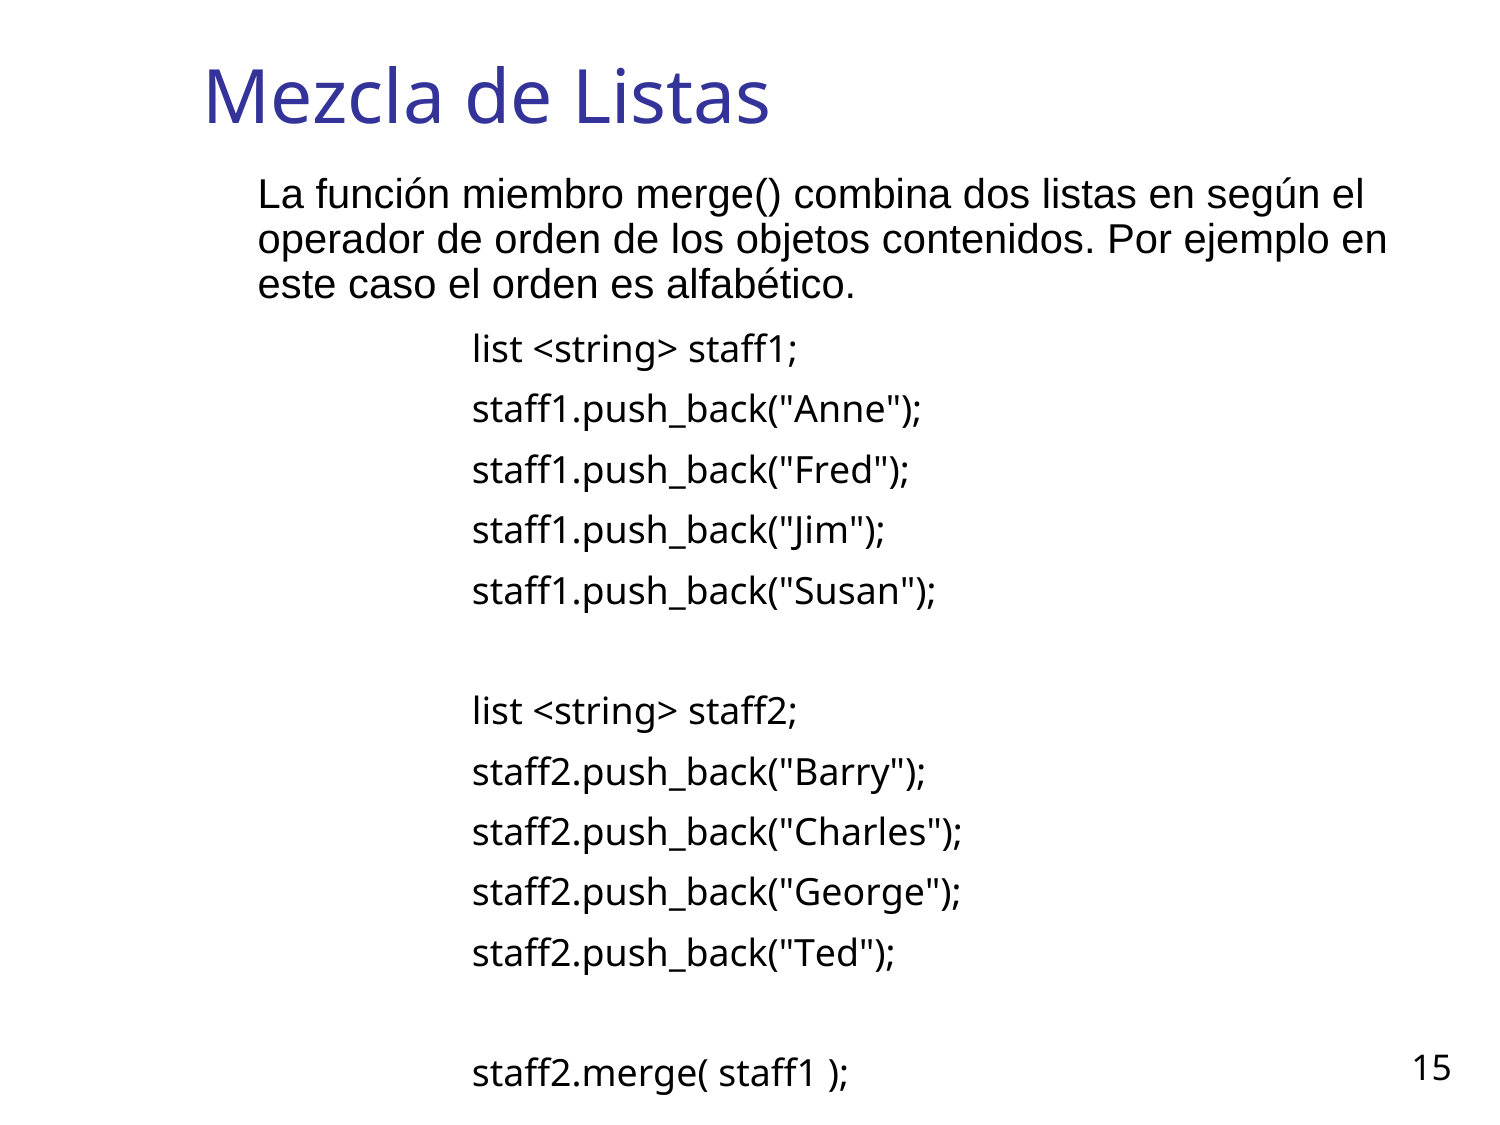

# Mezcla de Listas
La función miembro merge() combina dos listas en según el operador de orden de los objetos contenidos. Por ejemplo en este caso el orden es alfabético.
 list <string> staff1;
 staff1.push_back("Anne");
 staff1.push_back("Fred");
 staff1.push_back("Jim");
 staff1.push_back("Susan");
 list <string> staff2;
 staff2.push_back("Barry");
 staff2.push_back("Charles");
 staff2.push_back("George");
 staff2.push_back("Ted");
 staff2.merge( staff1 );
15